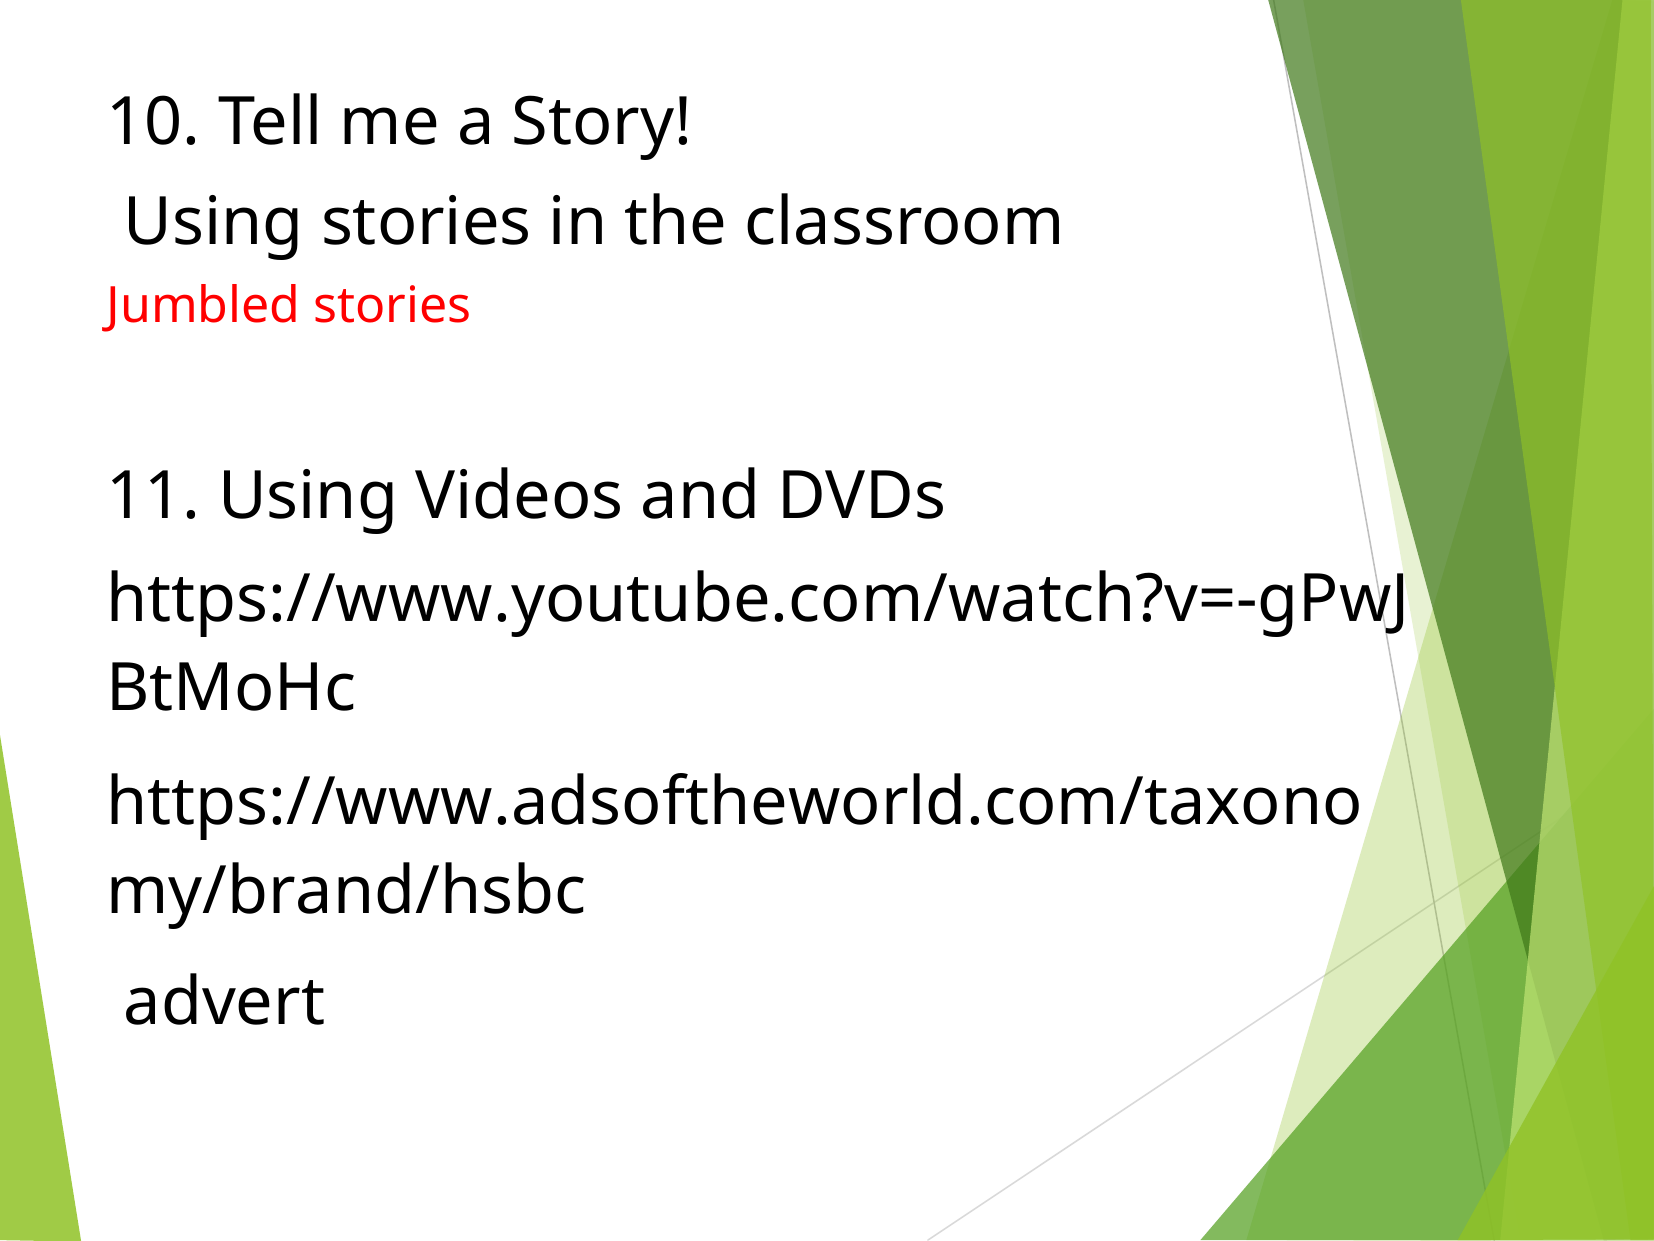

10. Tell me a Story!
 Using stories in the classroom
Jumbled stories
11. Using Videos and DVDs
https://www.youtube.com/watch?v=-gPwJBtMoHc
https://www.adsoftheworld.com/taxonomy/brand/hsbc advert